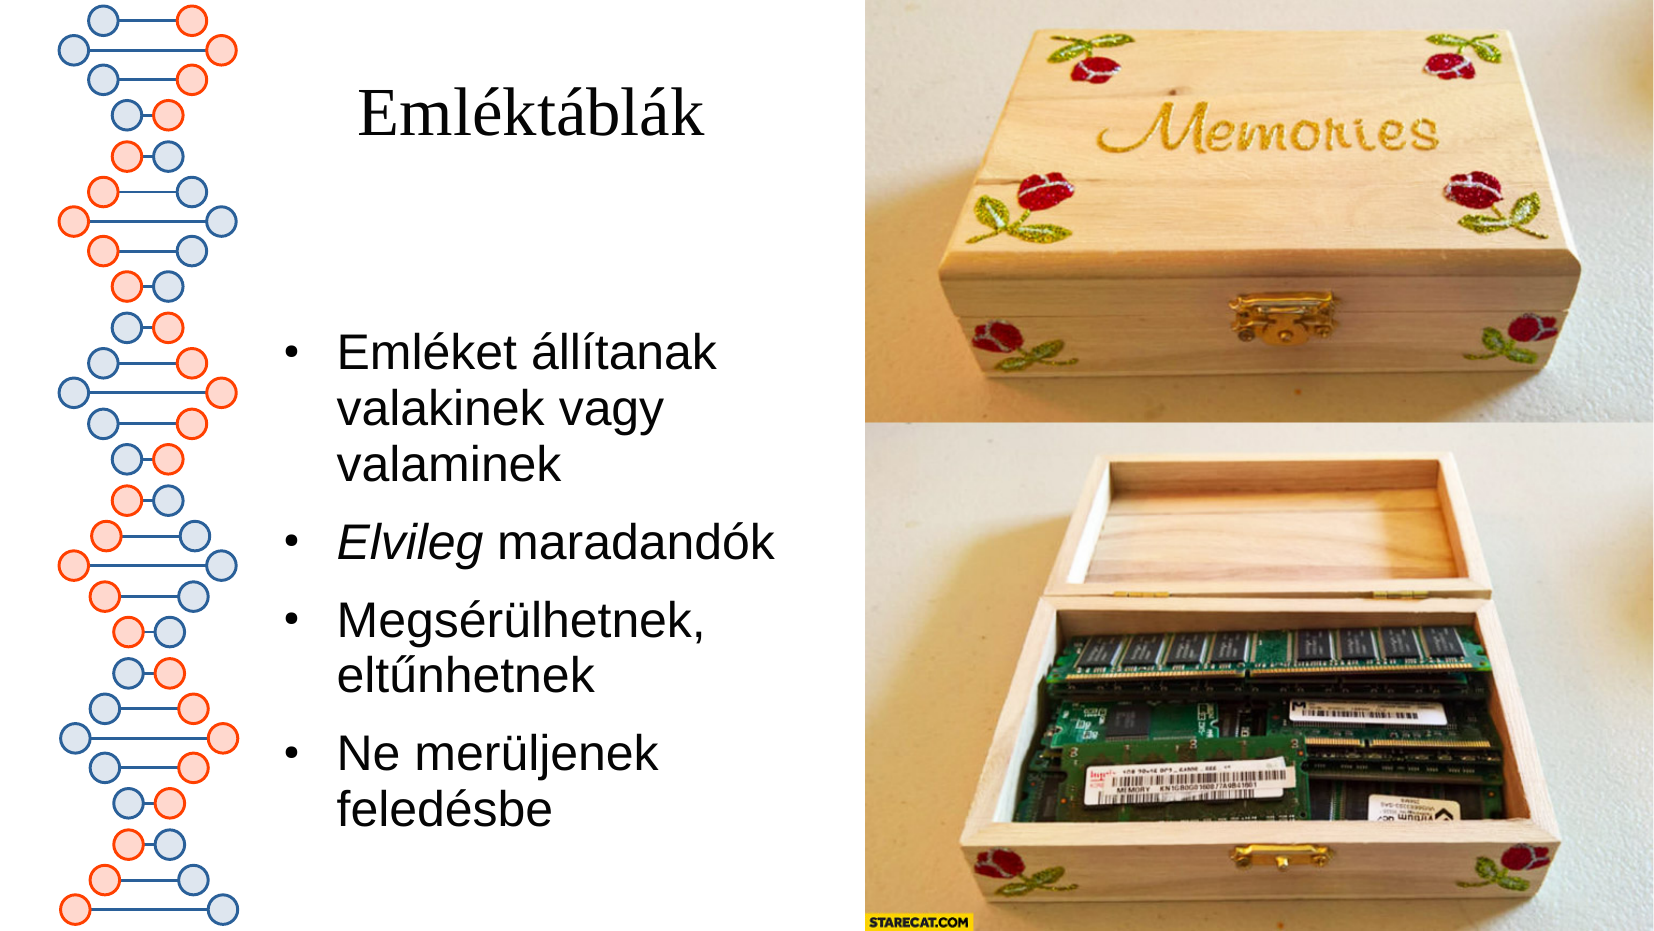

Emléktáblák
# Emléket állítanak valakinek vagy valaminek
Elvileg maradandók
Megsérülhetnek, eltűnhetnek
Ne merüljenek feledésbe
3